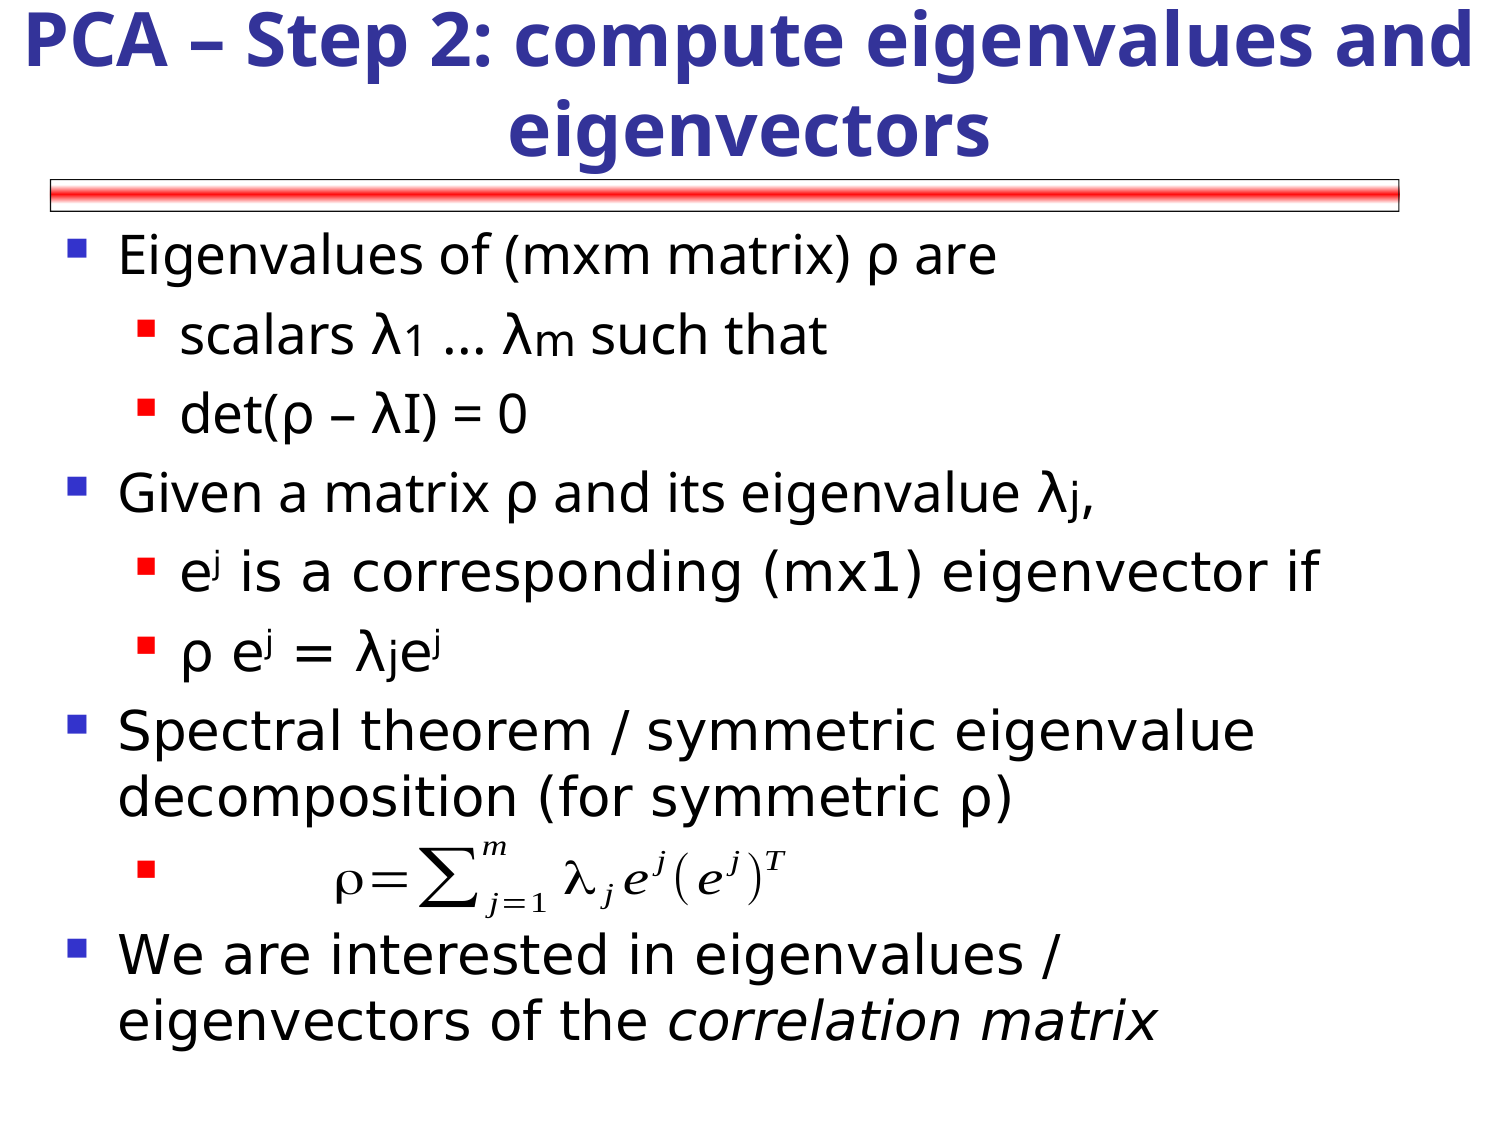

# PCA – Step 2: compute eigenvalues and eigenvectors
Eigenvalues of (mxm matrix) ρ are
scalars λ1 ... λm such that
det(ρ – λI) = 0
Given a matrix ρ and its eigenvalue λj,
ej is a corresponding (mx1) eigenvector if
ρ ej = λjej
Spectral theorem / symmetric eigenvalue decomposition (for symmetric ρ)
We are interested in eigenvalues / eigenvectors of the correlation matrix